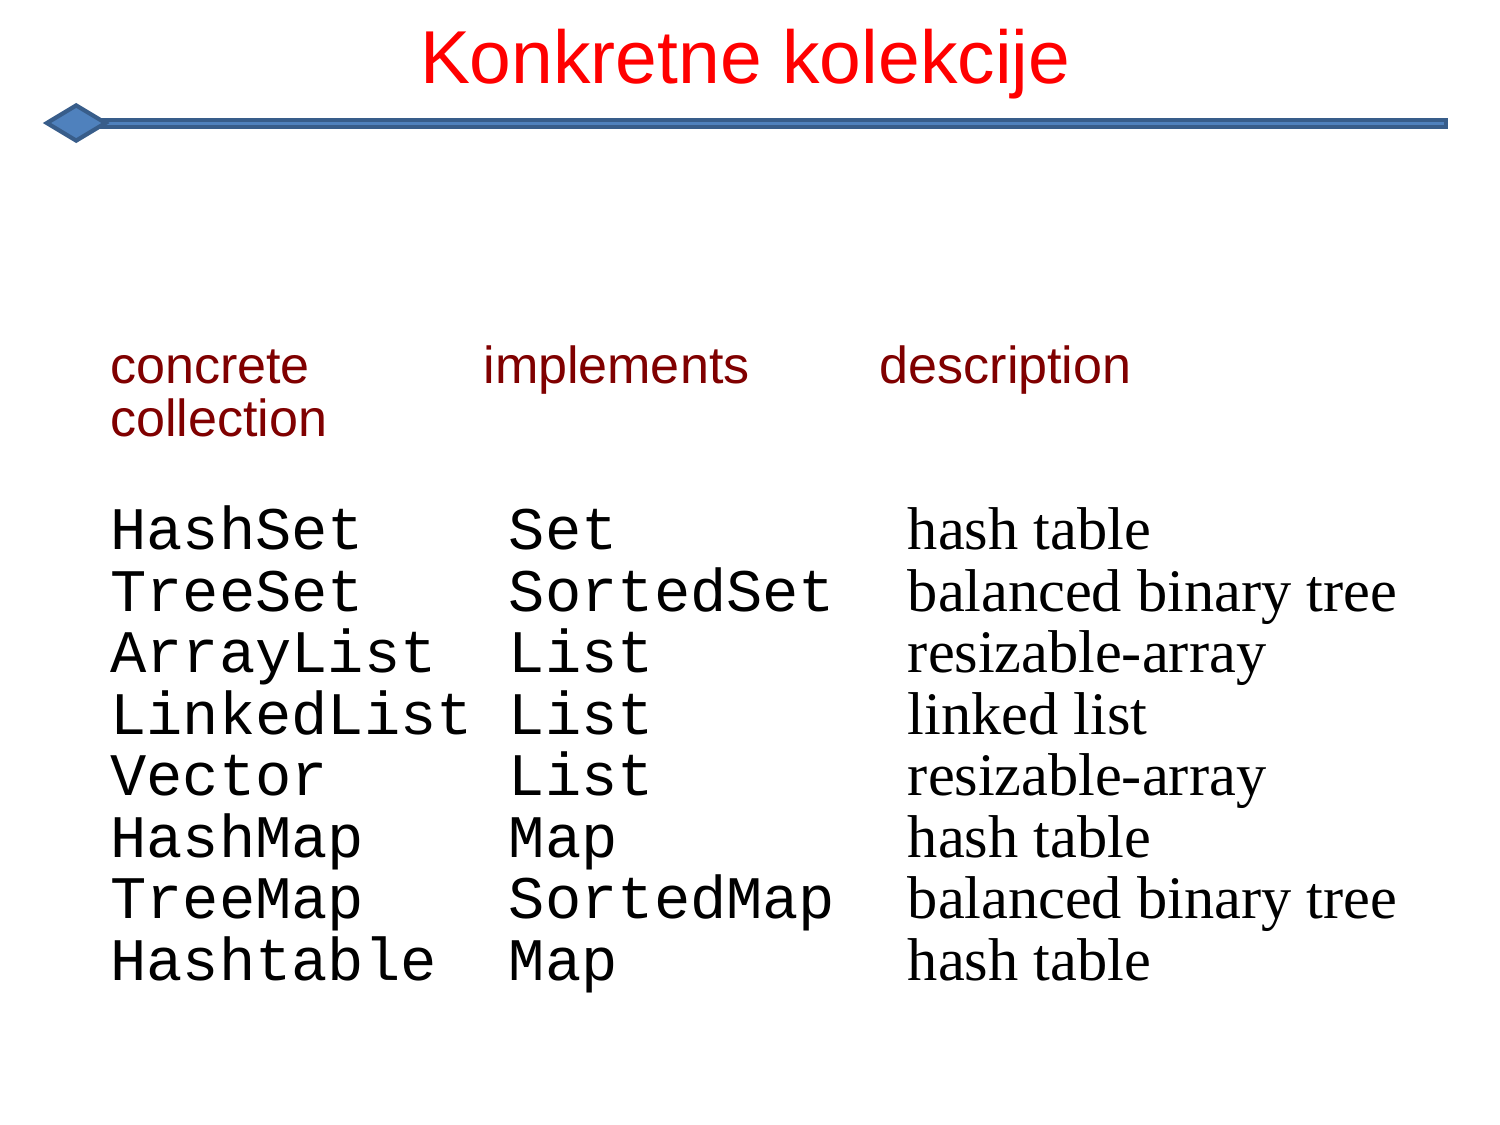

# Konkretne kolekcije
concrete implements description
collection
HashSet Set hash table
TreeSet SortedSet balanced binary tree
ArrayList List resizable-array
LinkedList List linked list
Vector List resizable-array
HashMap Map hash table
TreeMap SortedMap balanced binary tree
Hashtable Map hash table